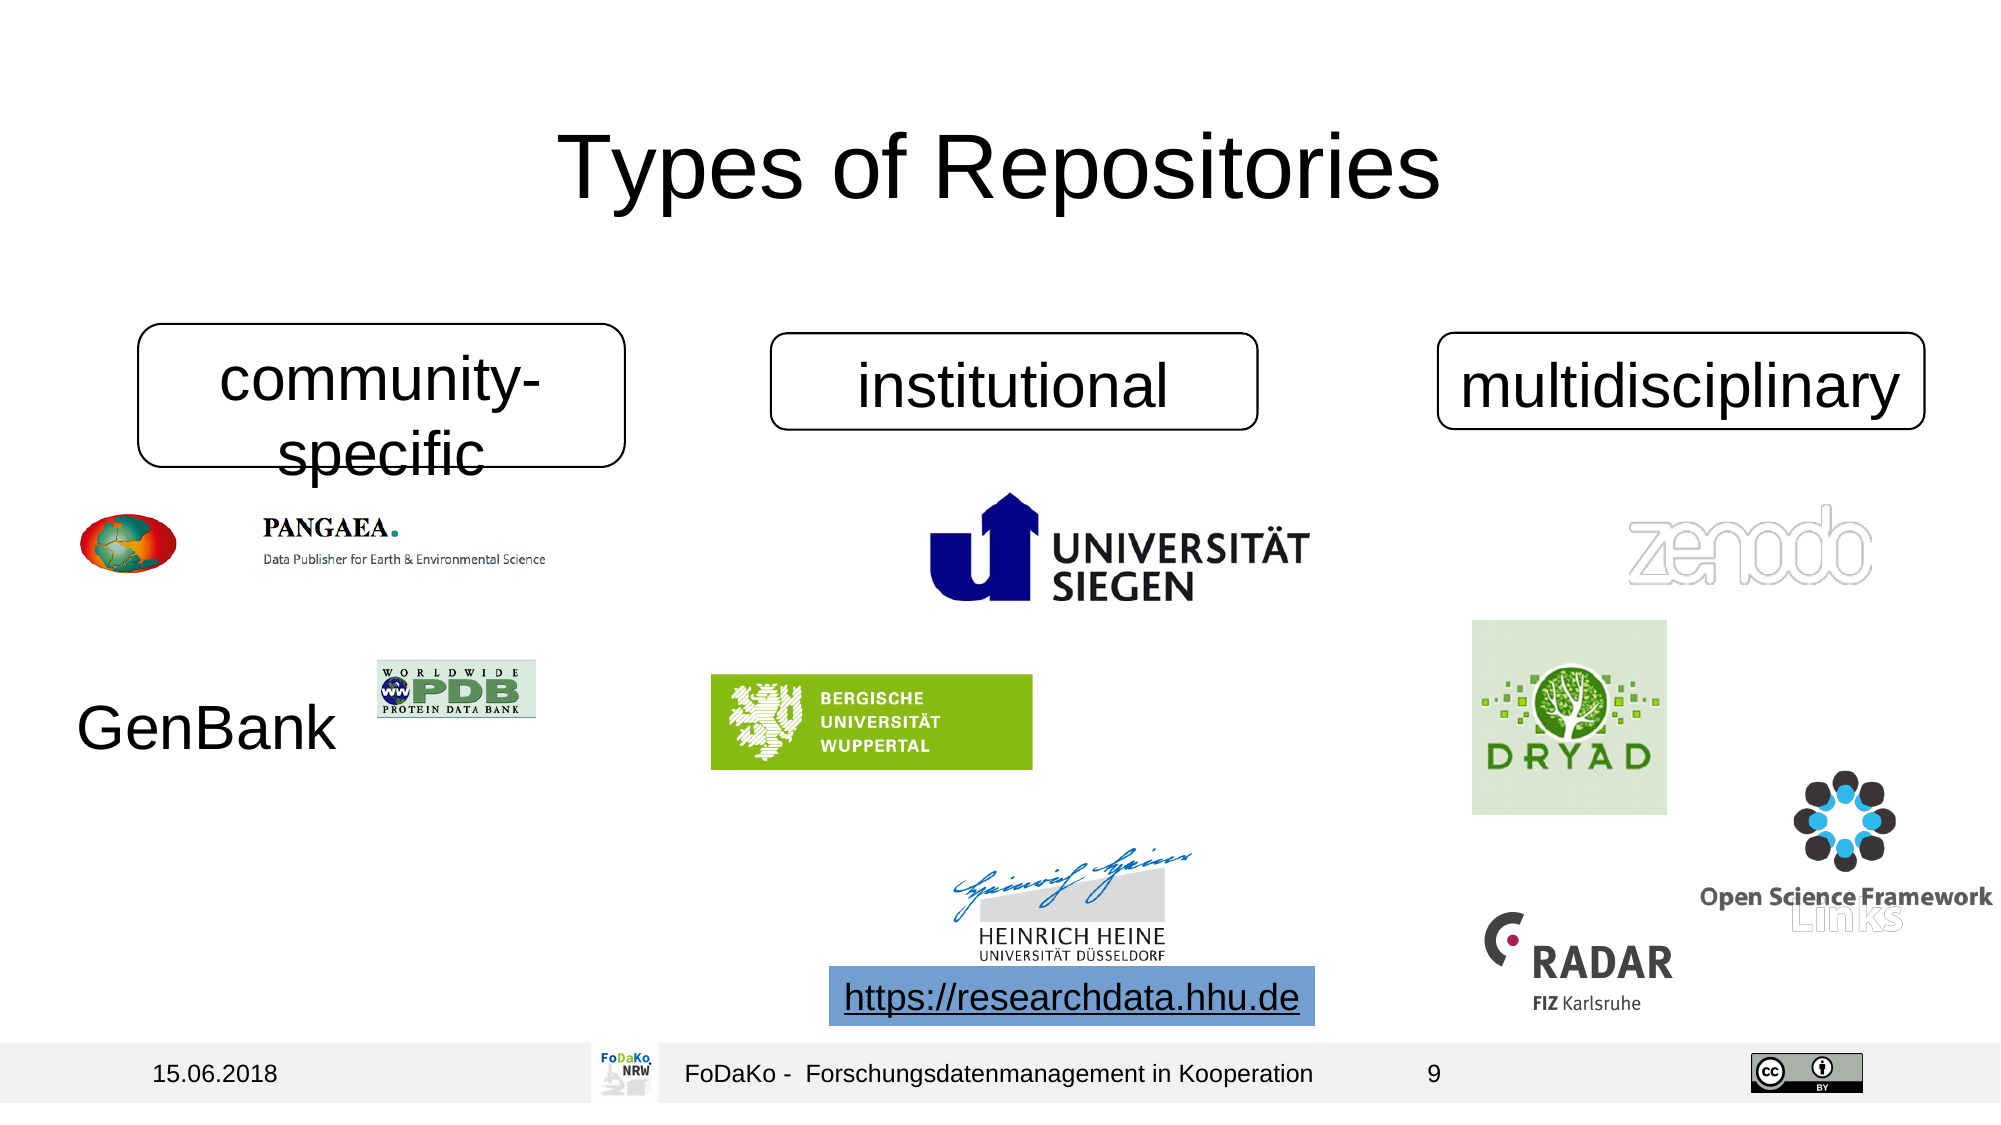

# Types of Repositories
community-specific
multidisciplinary
institutional
GenBank
https://researchdata.hhu.de
15.06.2018
FoDaKo -  Forschungsdatenmanagement in Kooperation
9